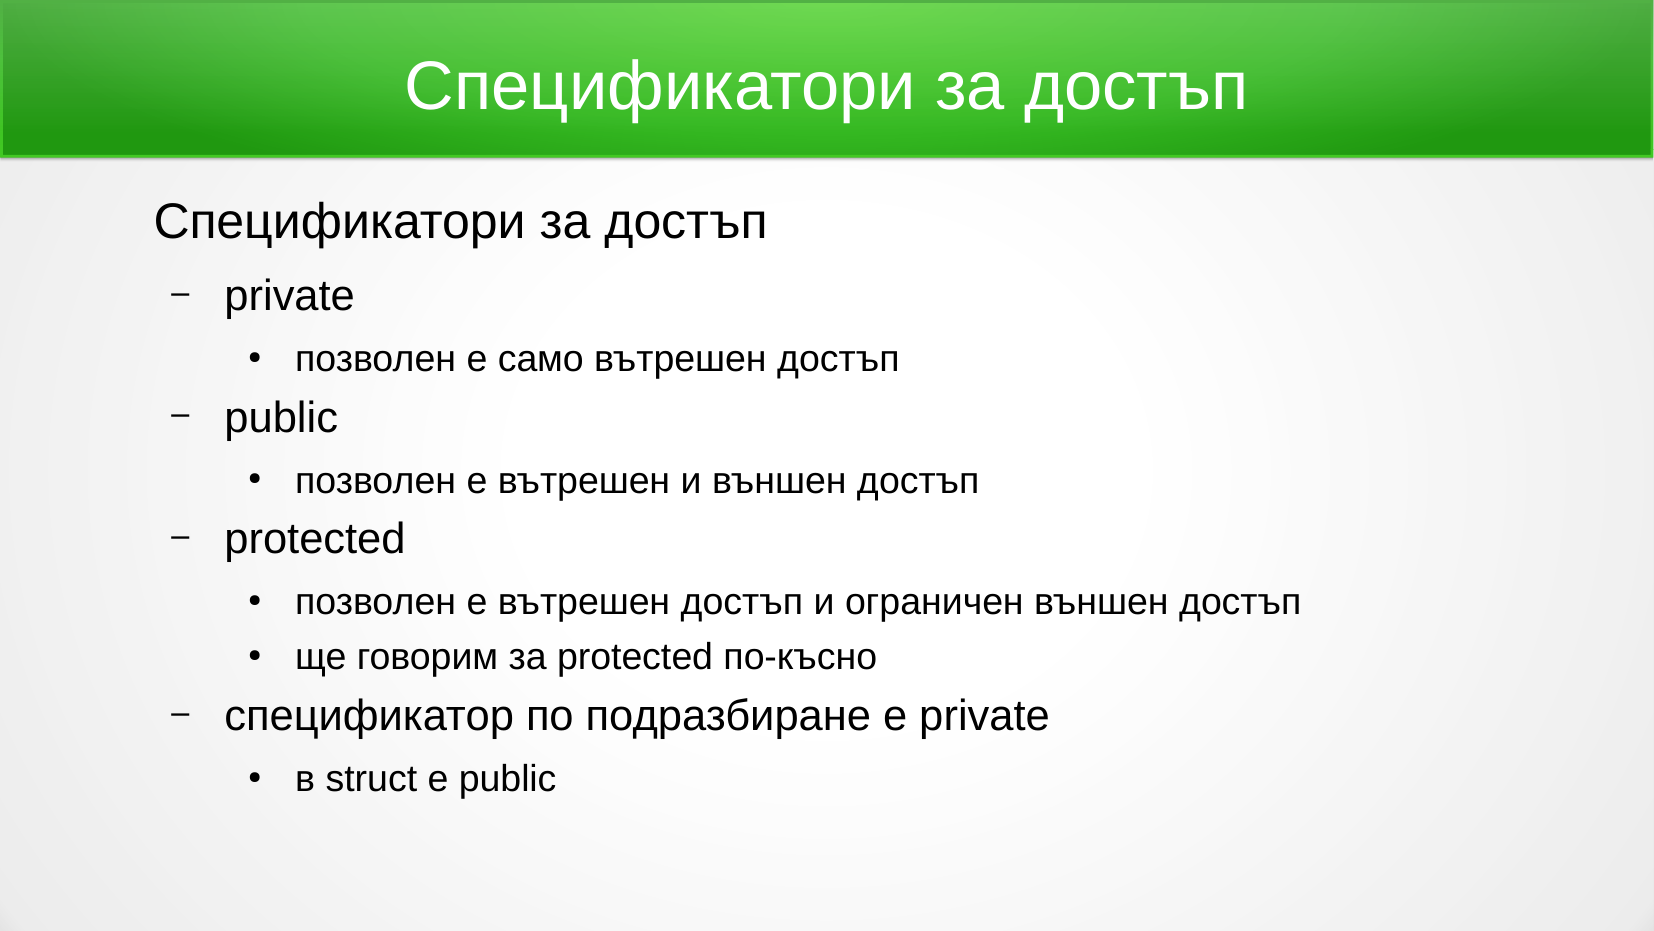

# Спецификатори за достъп
Спецификатори за достъп
private
позволен е само вътрешен достъп
public
позволен е вътрешен и външен достъп
protected
позволен е вътрешен достъп и ограничен външен достъп
ще говорим за protected по-късно
спецификатор по подразбиране е private
в struct е public